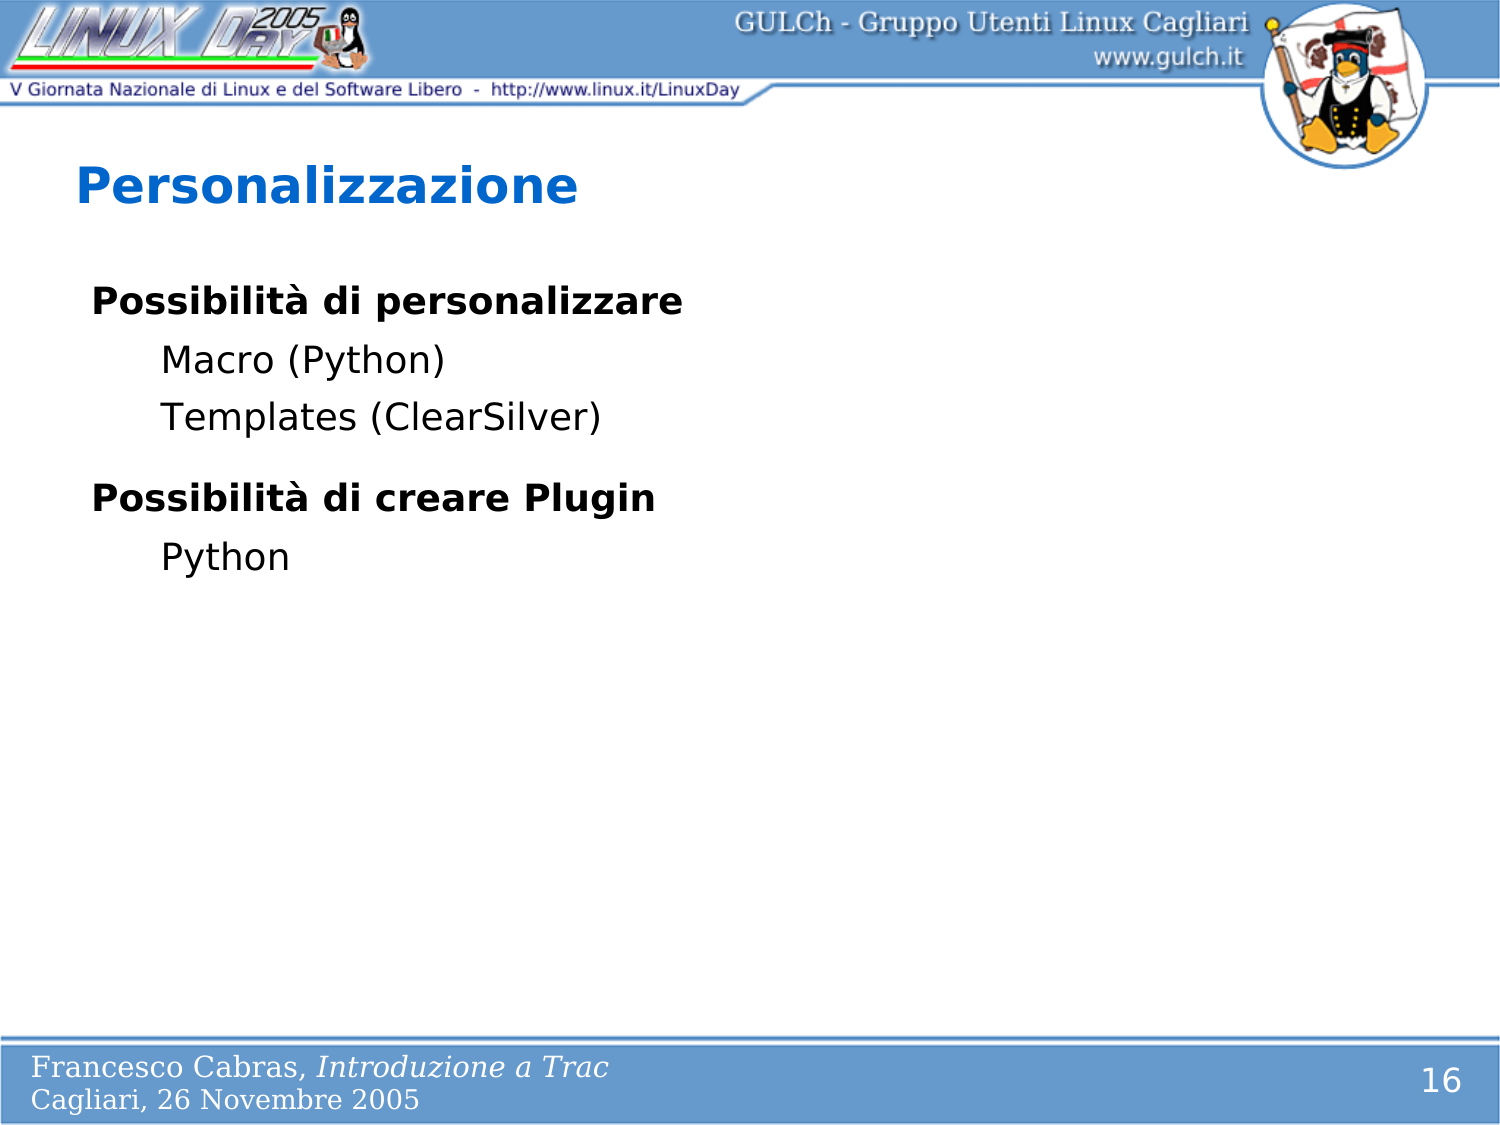

# Personalizzazione
Possibilità di personalizzare
Macro (Python)
Templates (ClearSilver)
Possibilità di creare Plugin
Python